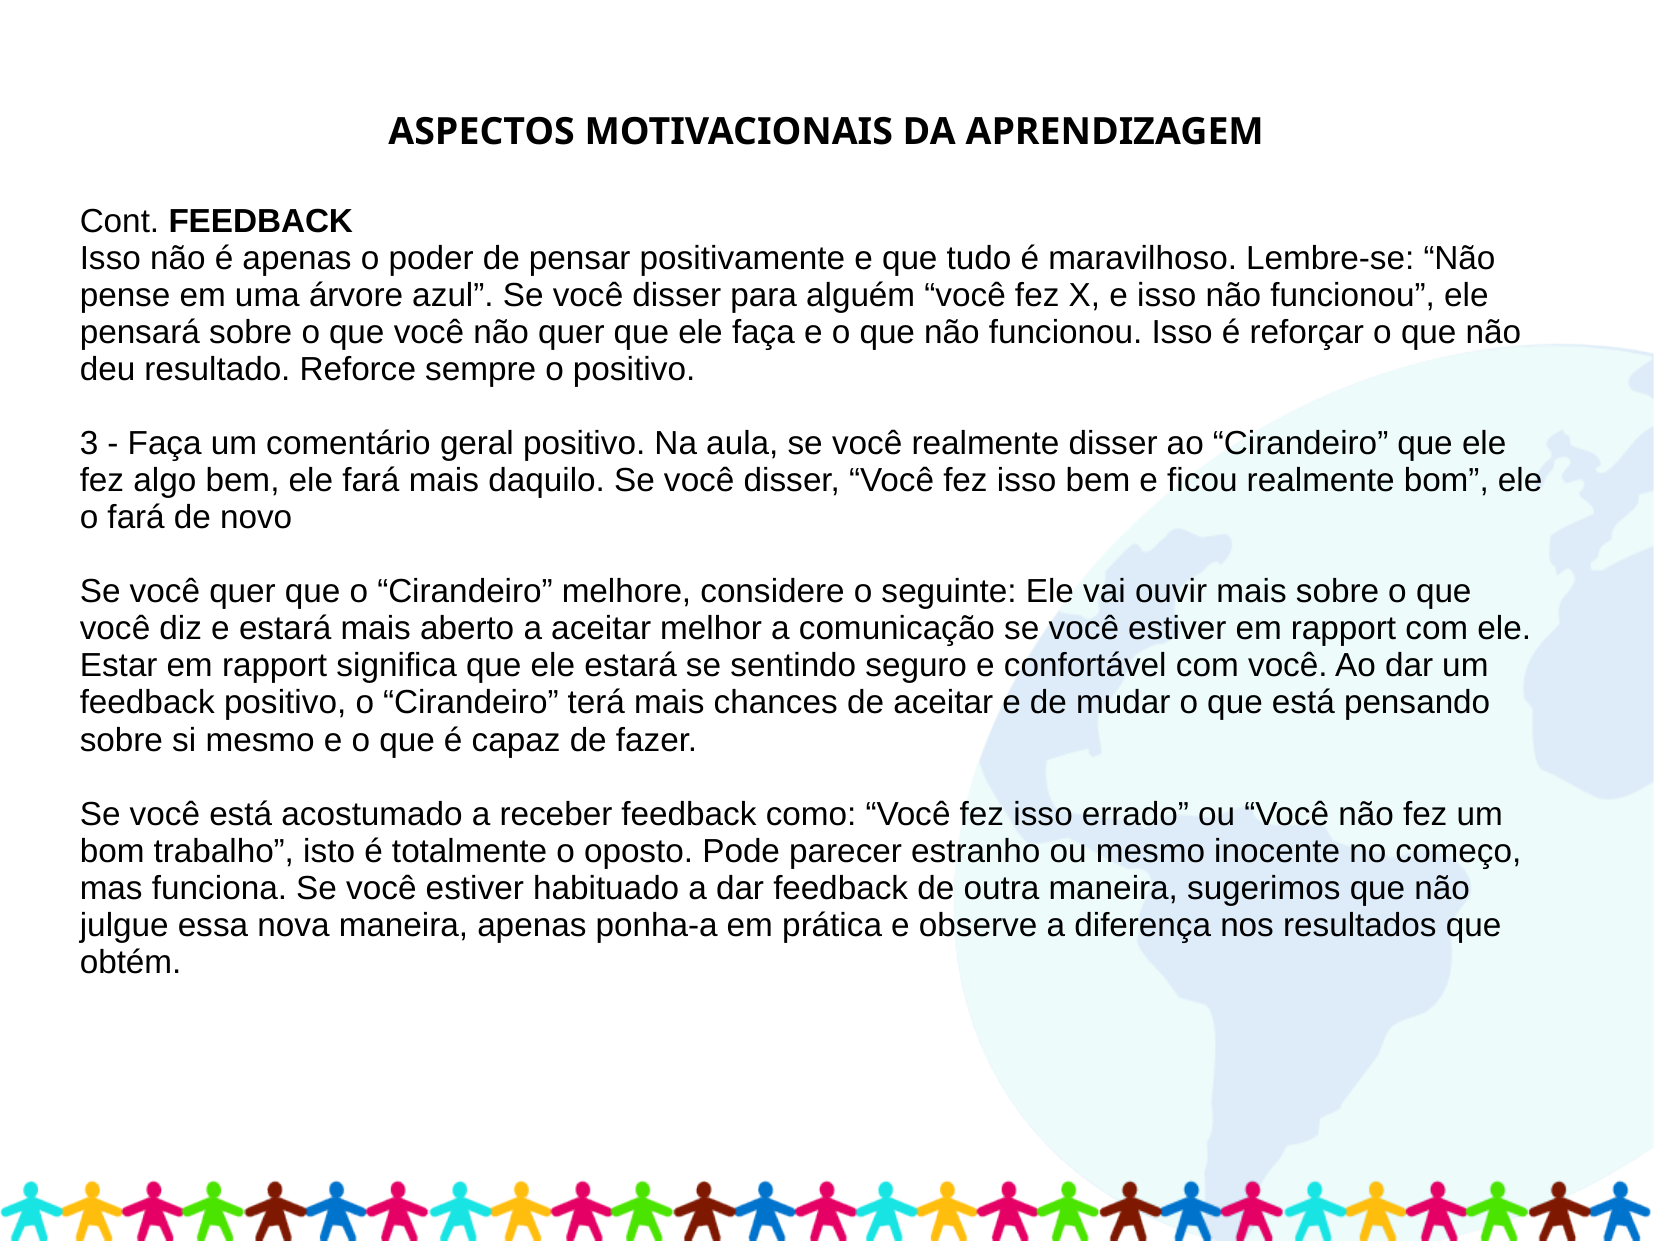

# ASPECTOS MOTIVACIONAIS DA APRENDIZAGEM
Cont. FEEDBACK
Isso não é apenas o poder de pensar positivamente e que tudo é maravilhoso. Lembre-se: “Não pense em uma árvore azul”. Se você disser para alguém “você fez X, e isso não funcionou”, ele pensará sobre o que você não quer que ele faça e o que não funcionou. Isso é reforçar o que não deu resultado. Reforce sempre o positivo.
3 - Faça um comentário geral positivo. Na aula, se você realmente disser ao “Cirandeiro” que ele fez algo bem, ele fará mais daquilo. Se você disser, “Você fez isso bem e ficou realmente bom”, ele o fará de novo
Se você quer que o “Cirandeiro” melhore, considere o seguinte: Ele vai ouvir mais sobre o que você diz e estará mais aberto a aceitar melhor a comunicação se você estiver em rapport com ele. Estar em rapport significa que ele estará se sentindo seguro e confortável com você. Ao dar um feedback positivo, o “Cirandeiro” terá mais chances de aceitar e de mudar o que está pensando sobre si mesmo e o que é capaz de fazer.
Se você está acostumado a receber feedback como: “Você fez isso errado” ou “Você não fez um bom trabalho”, isto é totalmente o oposto. Pode parecer estranho ou mesmo inocente no começo, mas funciona. Se você estiver habituado a dar feedback de outra maneira, sugerimos que não julgue essa nova maneira, apenas ponha-a em prática e observe a diferença nos resultados que obtém.